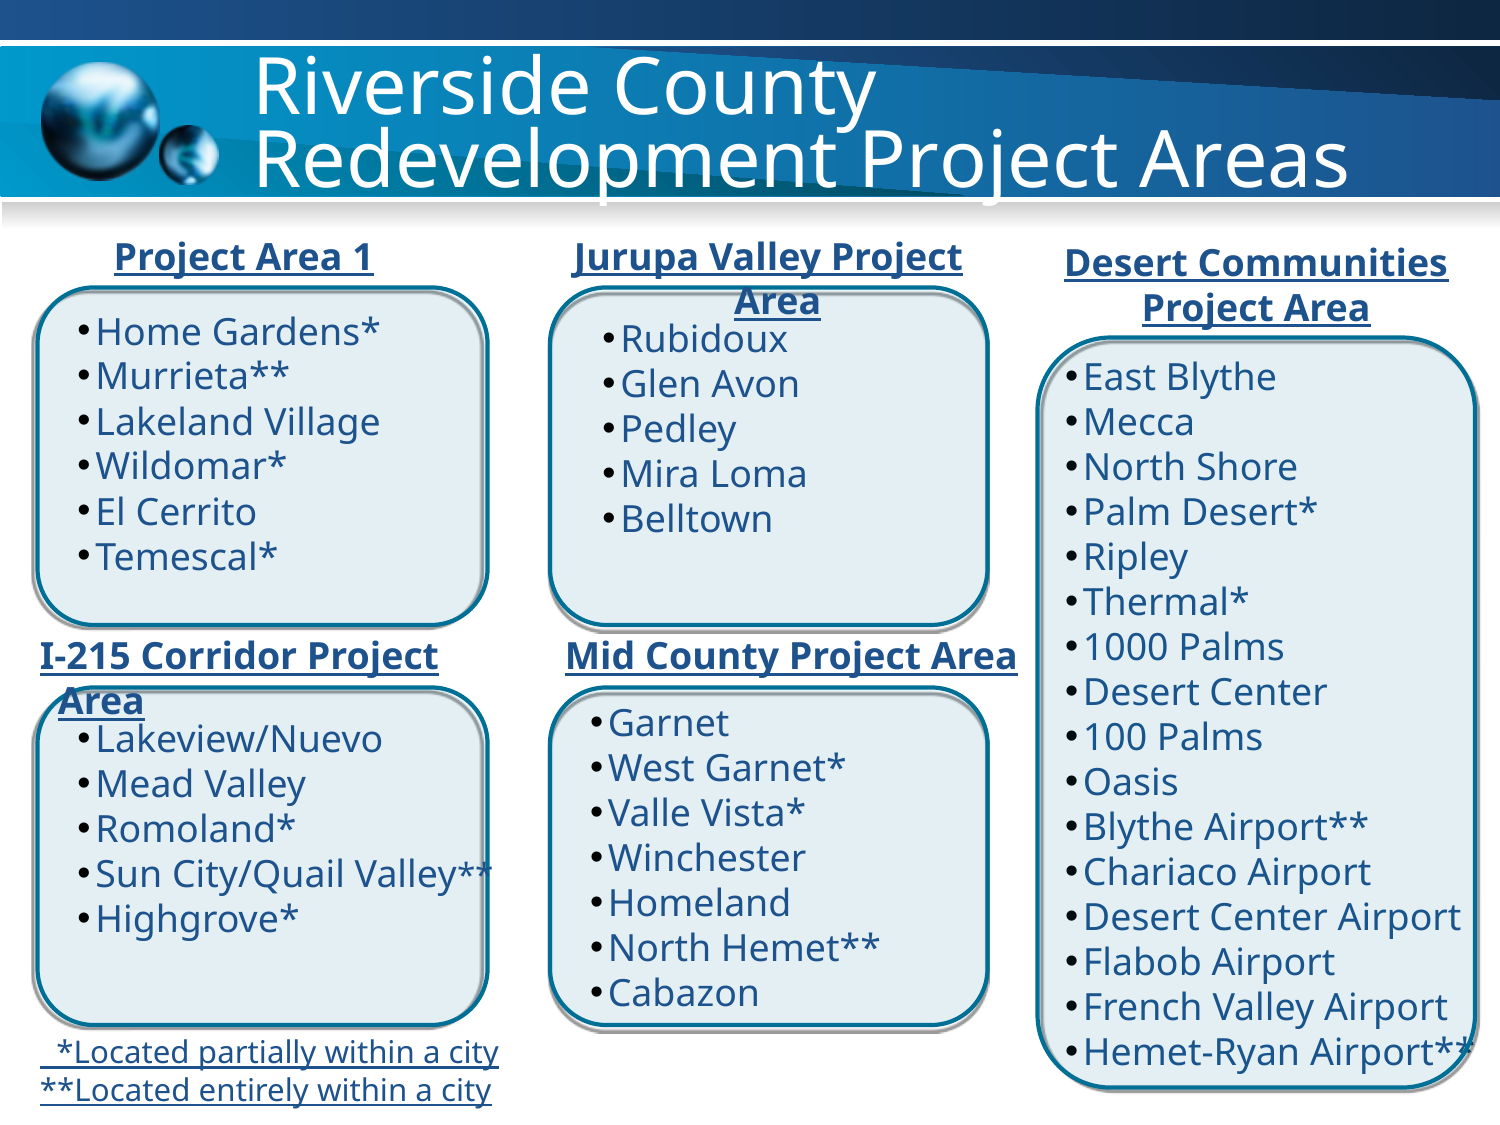

# Riverside County Redevelopment Project Areas
Project Area 1
Jurupa Valley Project Area
Desert Communities
Project Area
Home Gardens*
Murrieta**
Lakeland Village
Wildomar*
El Cerrito
Temescal*
Rubidoux
Glen Avon
Pedley
Mira Loma
Belltown
East Blythe
Mecca
North Shore
Palm Desert*
Ripley
Thermal*
1000 Palms
Desert Center
100 Palms
Oasis
Blythe Airport**
Chariaco Airport
Desert Center Airport
Flabob Airport
French Valley Airport
Hemet-Ryan Airport**
I-215 Corridor Project Area
Mid County Project Area
Garnet
West Garnet*
Valle Vista*
Winchester
Homeland
North Hemet**
Cabazon
Lakeview/Nuevo
Mead Valley
Romoland*
Sun City/Quail Valley**
Highgrove*
 *Located partially within a city
**Located entirely within a city